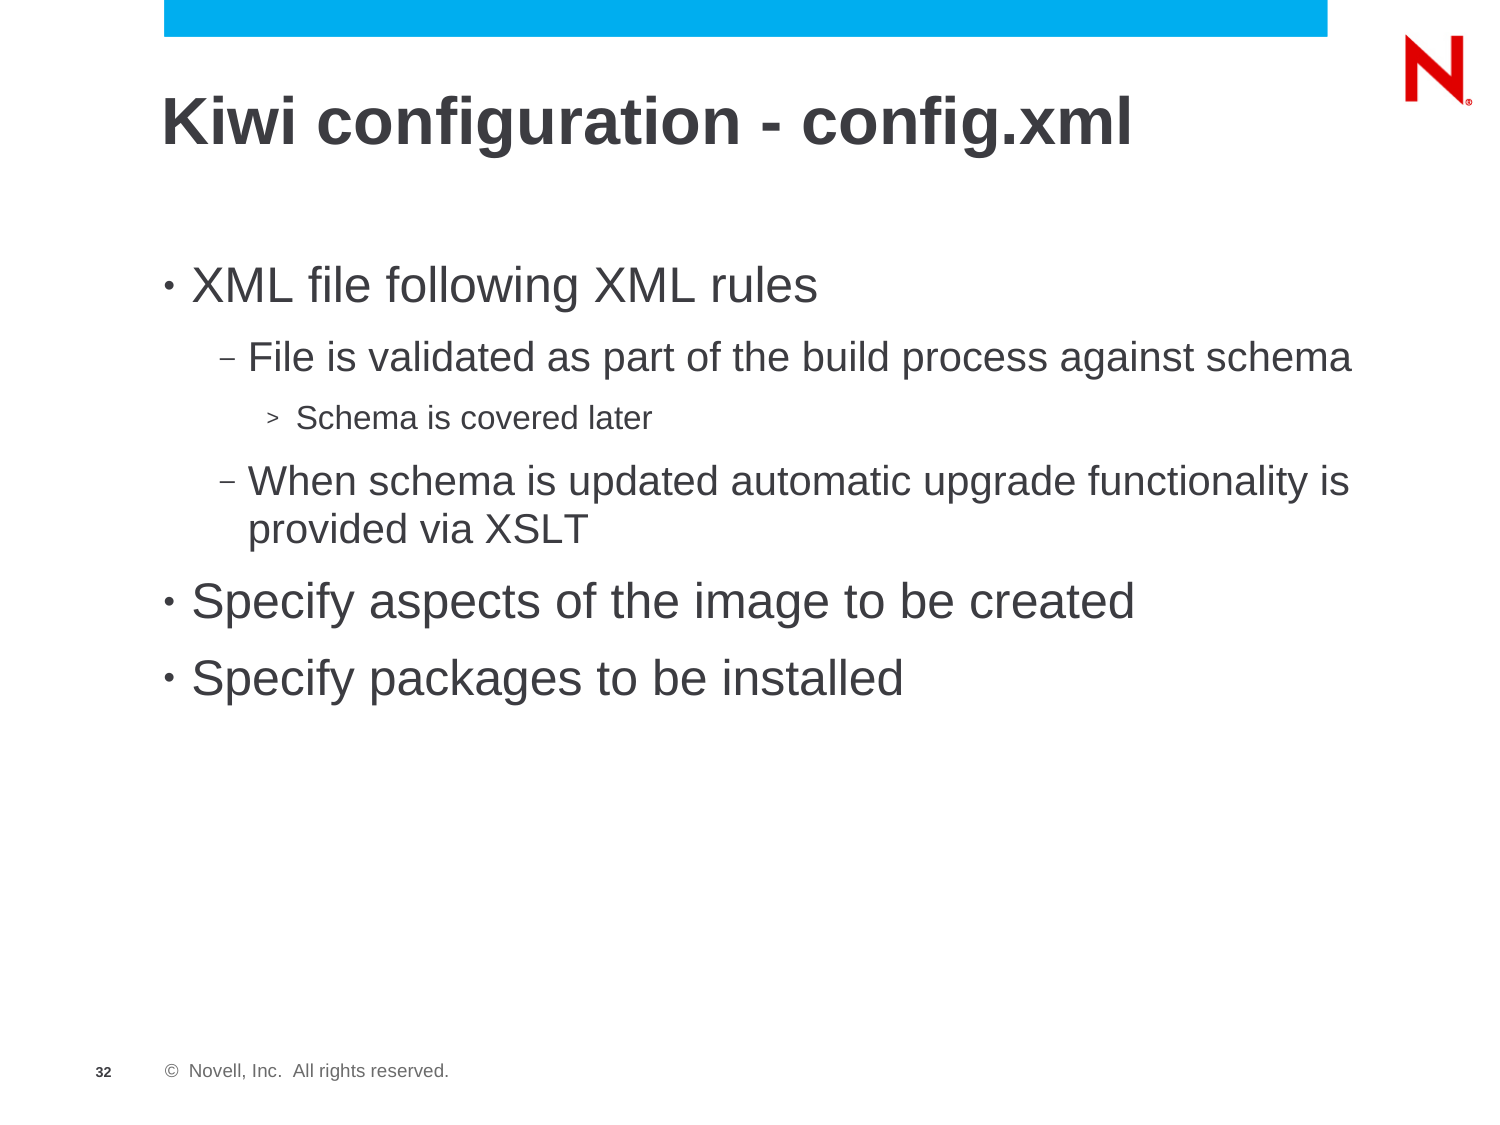

# Kiwi configuration - config.xml
XML file following XML rules
File is validated as part of the build process against schema
Schema is covered later
When schema is updated automatic upgrade functionality is provided via XSLT
Specify aspects of the image to be created
Specify packages to be installed